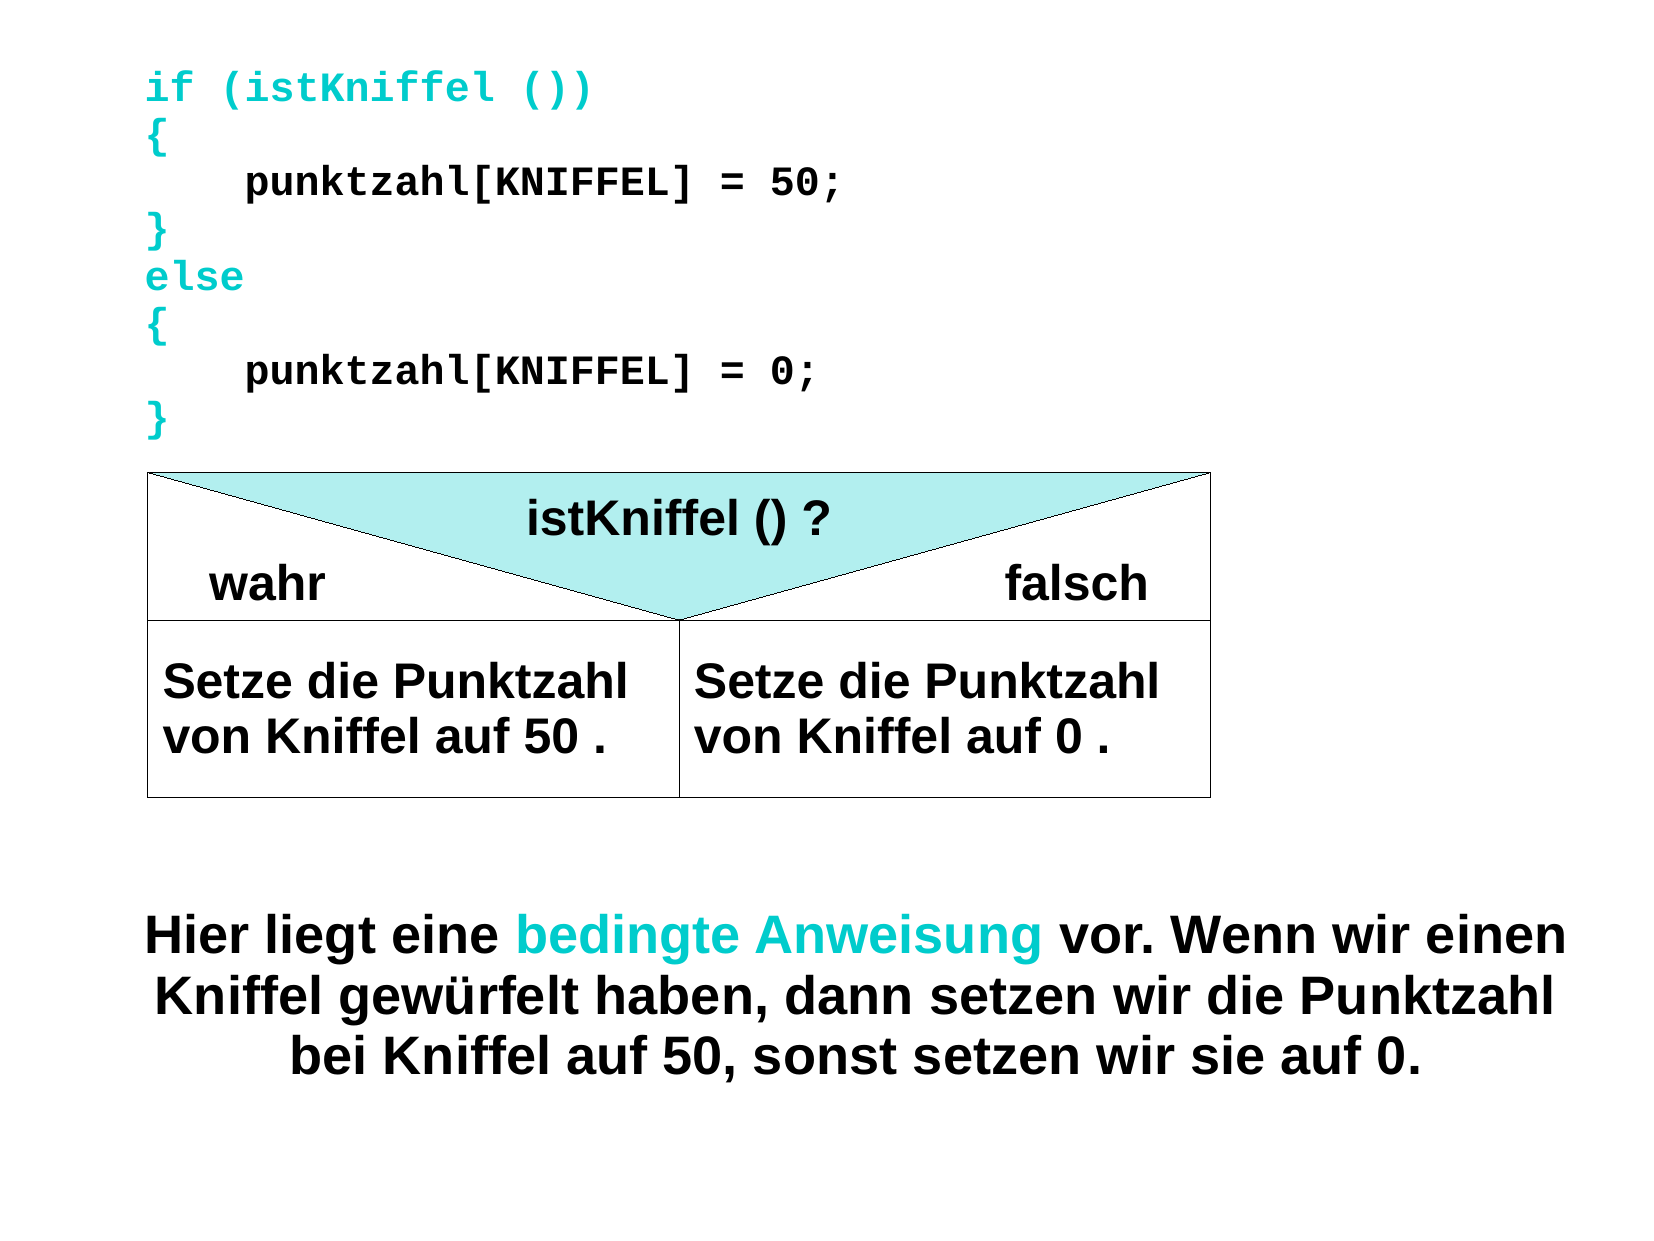

if (istKniffel ())
{
 punktzahl[KNIFFEL] = 50;
}
else
{
 punktzahl[KNIFFEL] = 0;
}
istKniffel () ?
wahr
falsch
Setze die Punktzahl
von Kniffel auf 50 .
Setze die Punktzahl
von Kniffel auf 0 .
Hier liegt eine bedingte Anweisung vor. Wenn wir einen Kniffel gewürfelt haben, dann setzen wir die Punktzahl bei Kniffel auf 50, sonst setzen wir sie auf 0.